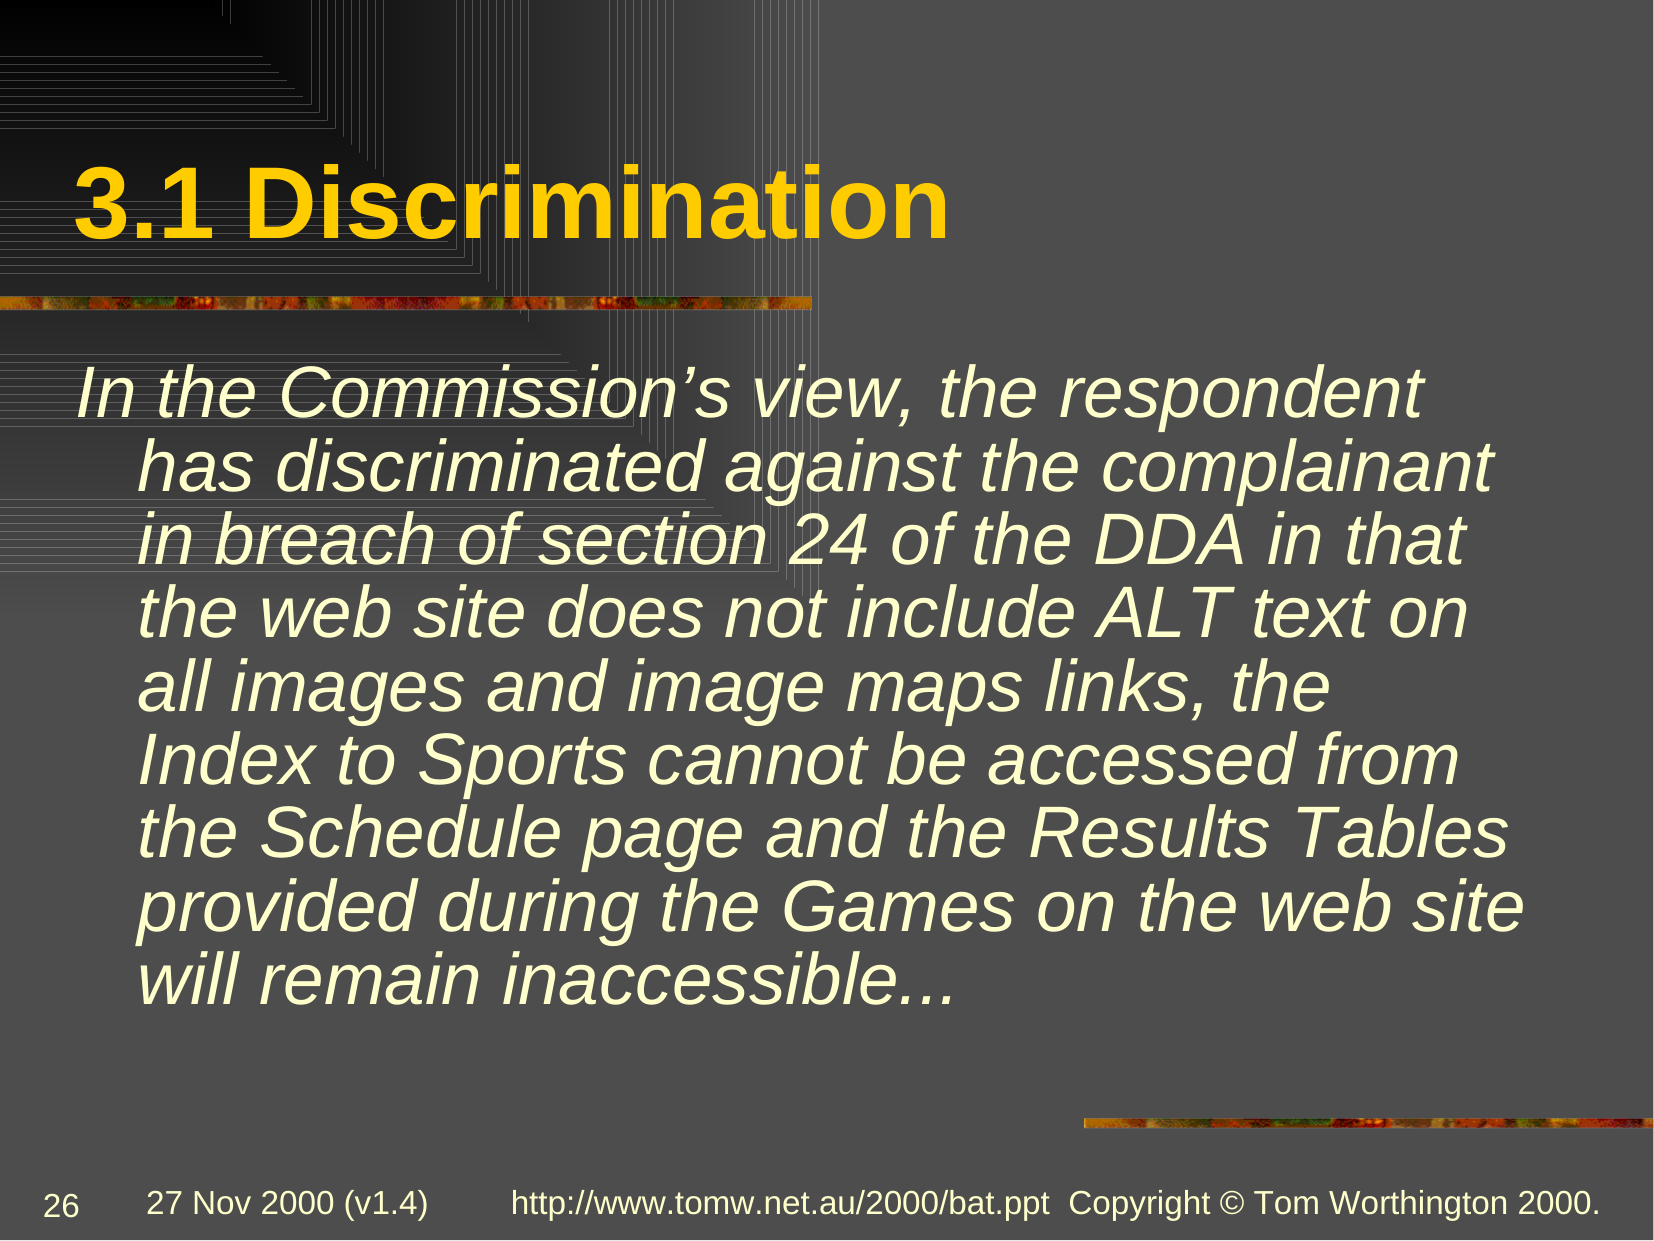

# 3.1 Discrimination
In the Commission’s view, the respondent has discriminated against the complainant in breach of section 24 of the DDA in that the web site does not include ALT text on all images and image maps links, the Index to Sports cannot be accessed from the Schedule page and the Results Tables provided during the Games on the web site will remain inaccessible...
27 Nov 2000 (v1.4)
http://www.tomw.net.au/2000/bat.ppt Copyright © Tom Worthington 2000.
26